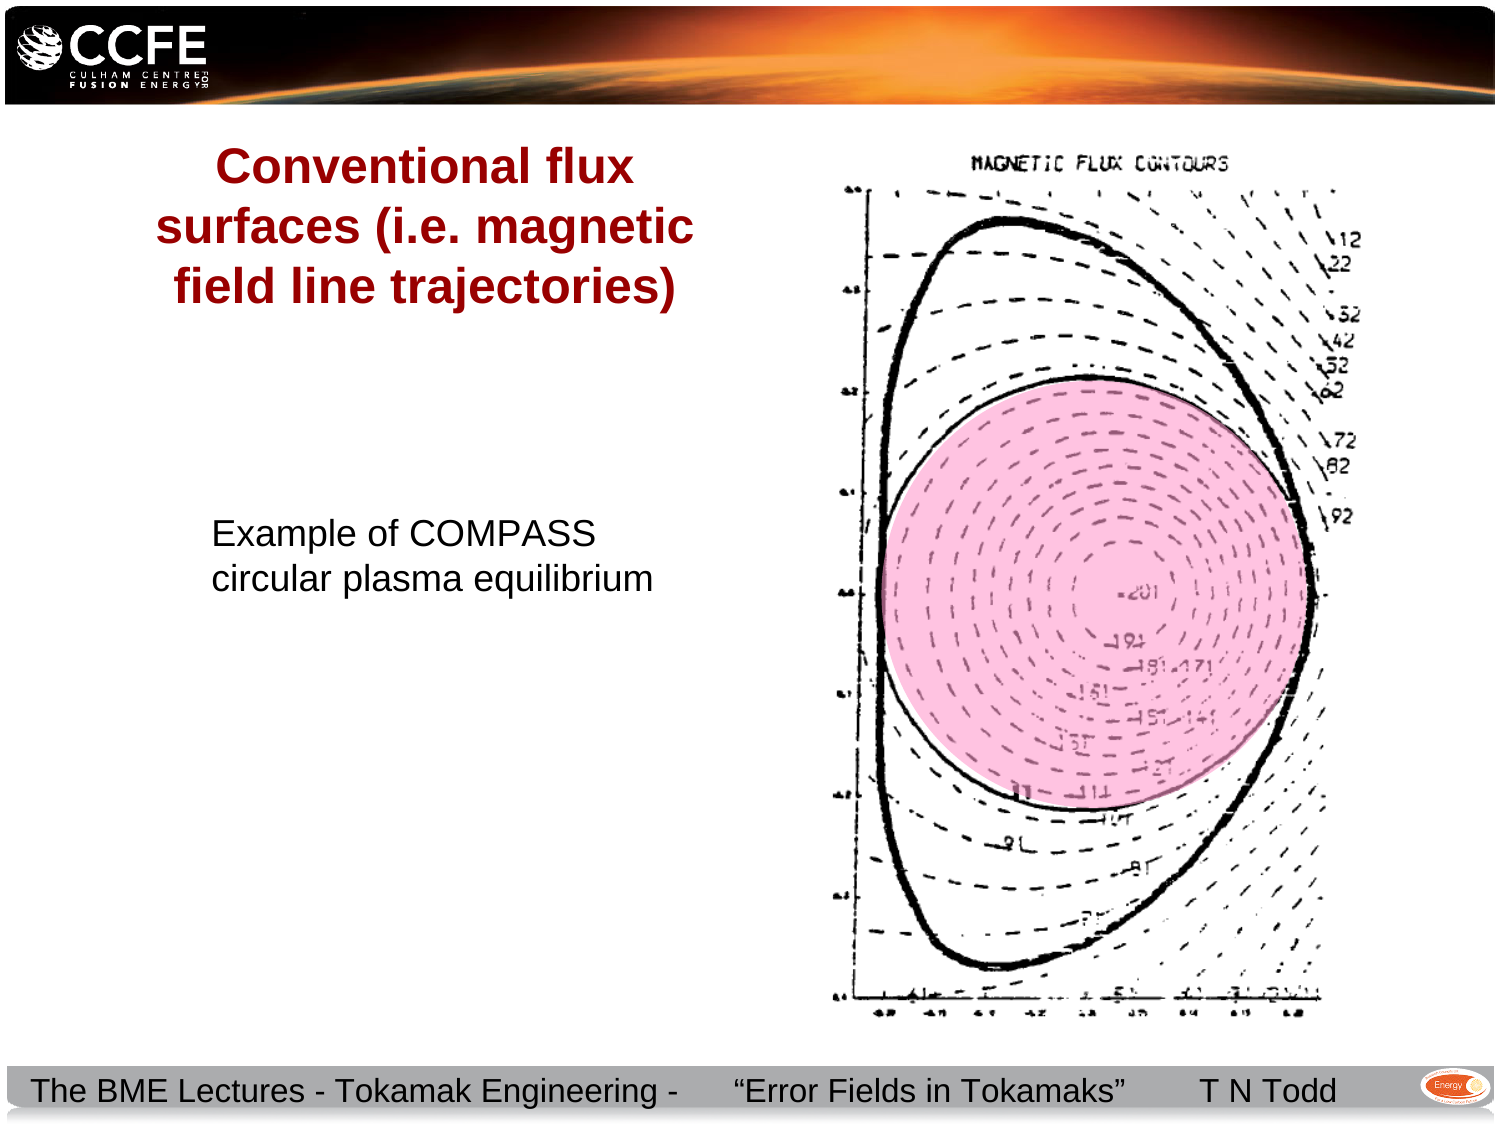

Conventional flux surfaces (i.e. magnetic field line trajectories)
	Example of COMPASS circular plasma equilibrium